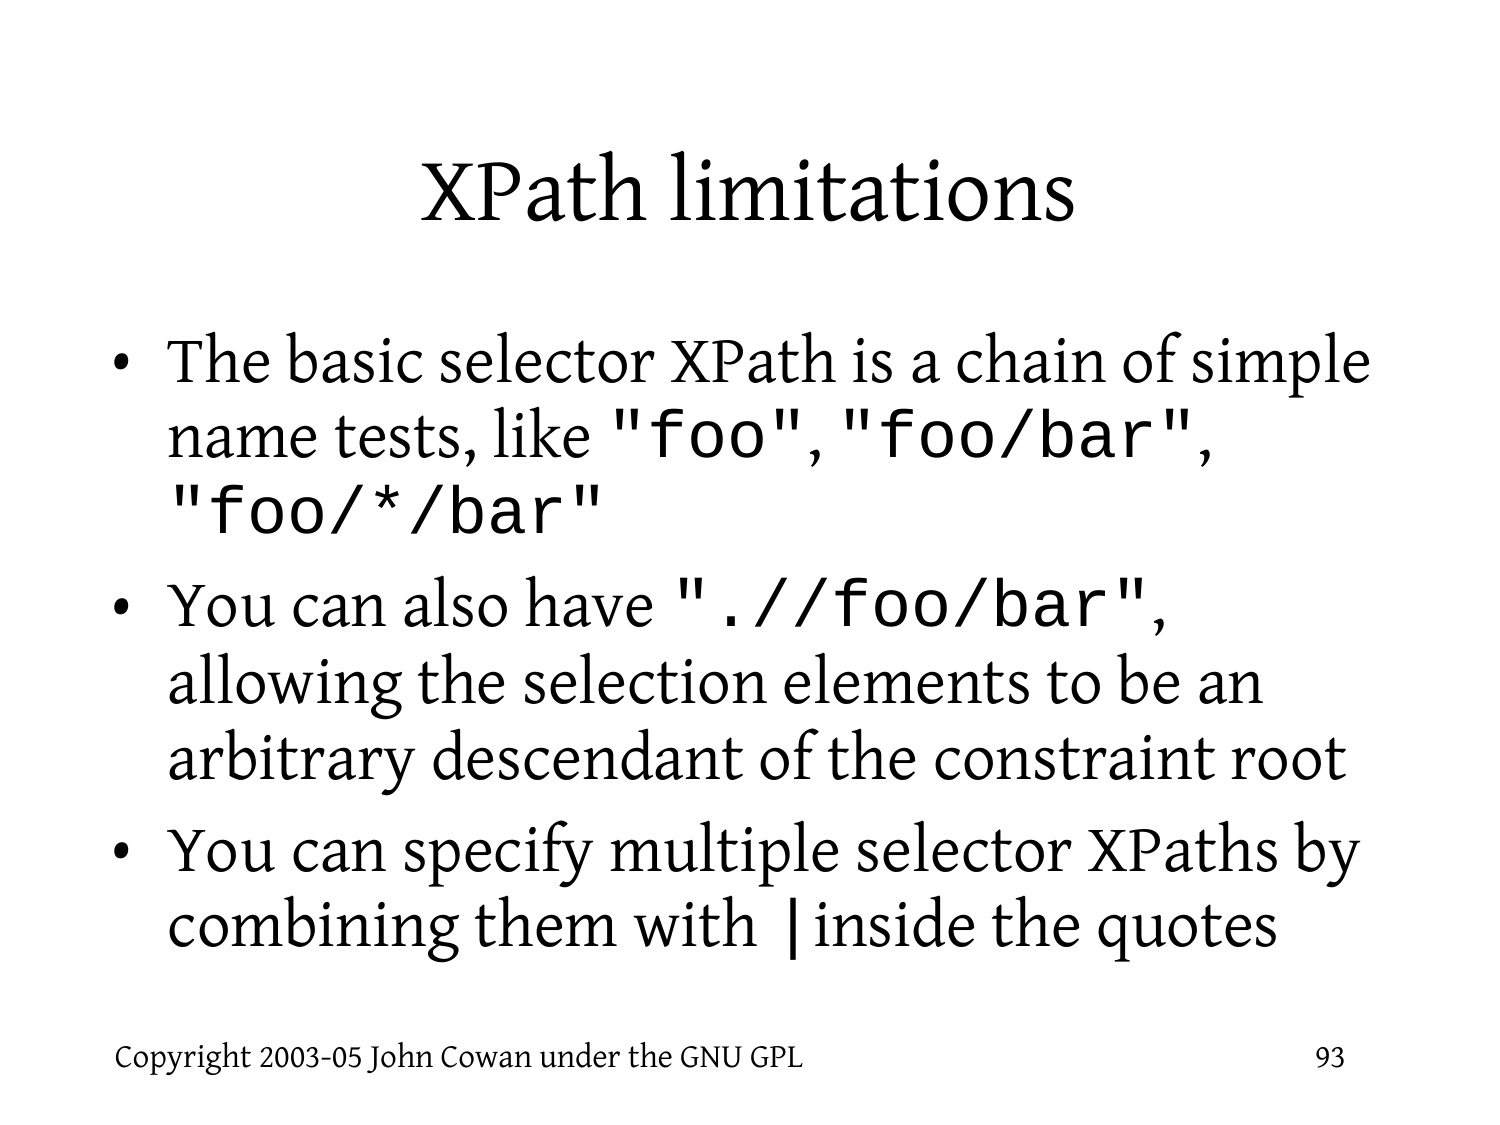

# XPath limitations
The basic selector XPath is a chain of simple name tests, like "foo", "foo/bar", "foo/*/bar"
You can also have ".//foo/bar", allowing the selection elements to be an arbitrary descendant of the constraint root
You can specify multiple selector XPaths by combining them with |inside the quotes